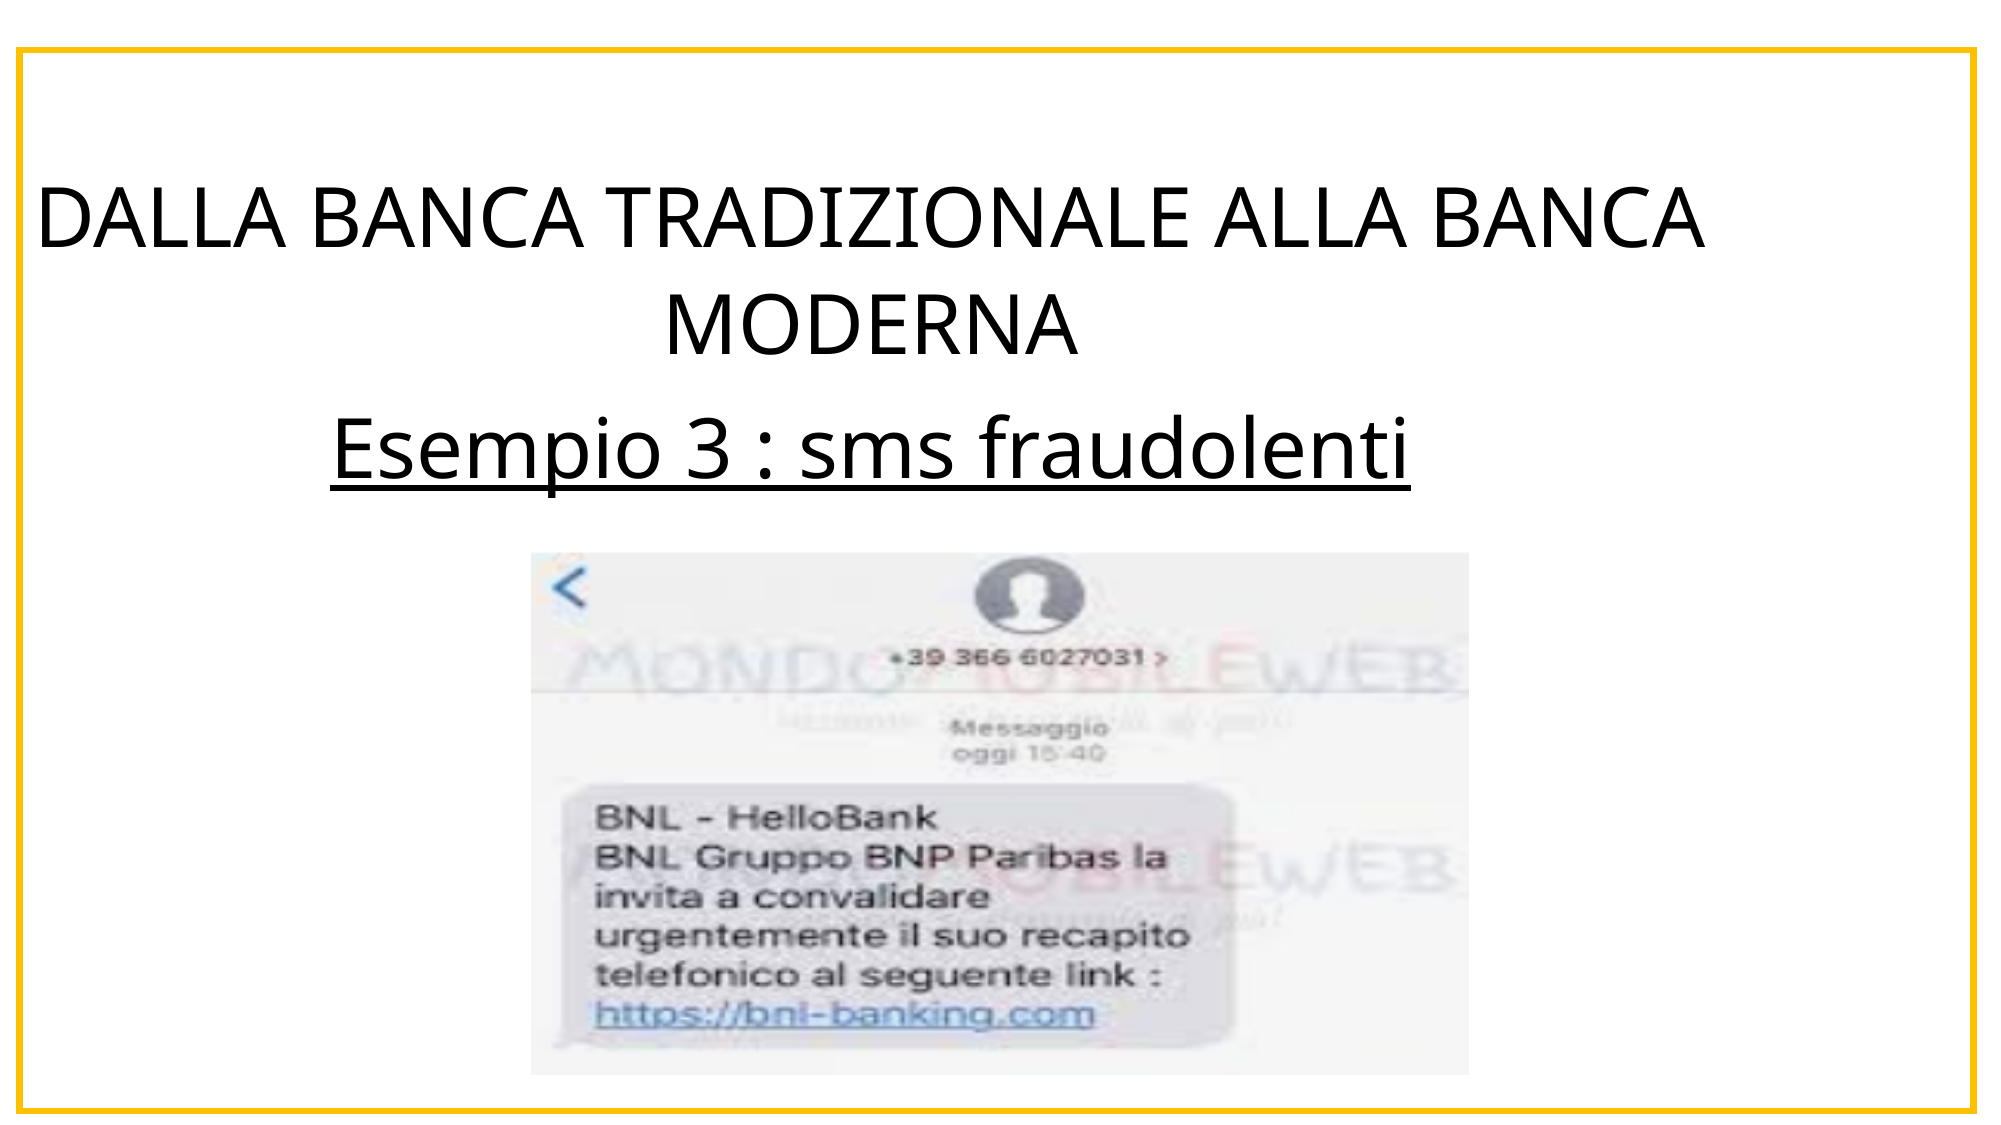

DALLA BANCA TRADIZIONALE ALLA BANCA MODERNA
Esempio 3 : sms fraudolenti